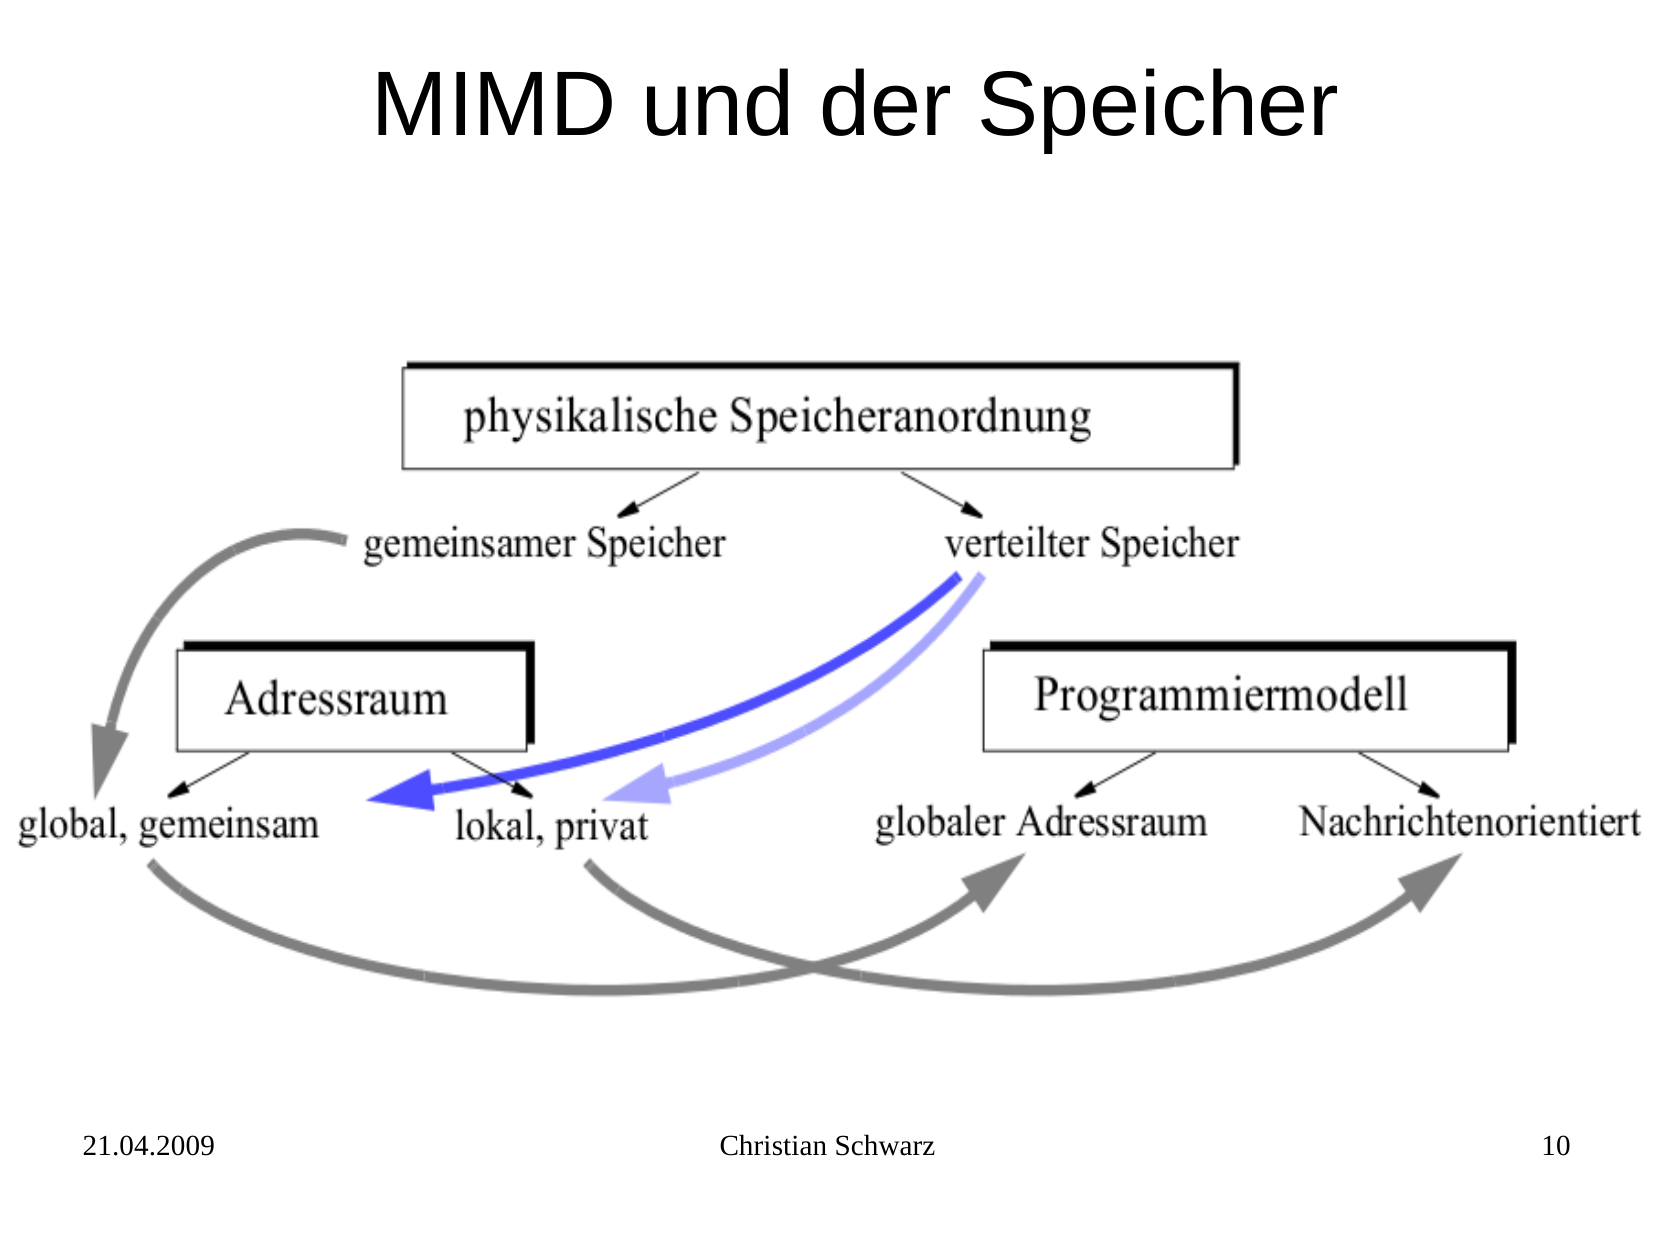

# MIMD und der Speicher
21.04.2009
Christian Schwarz
10